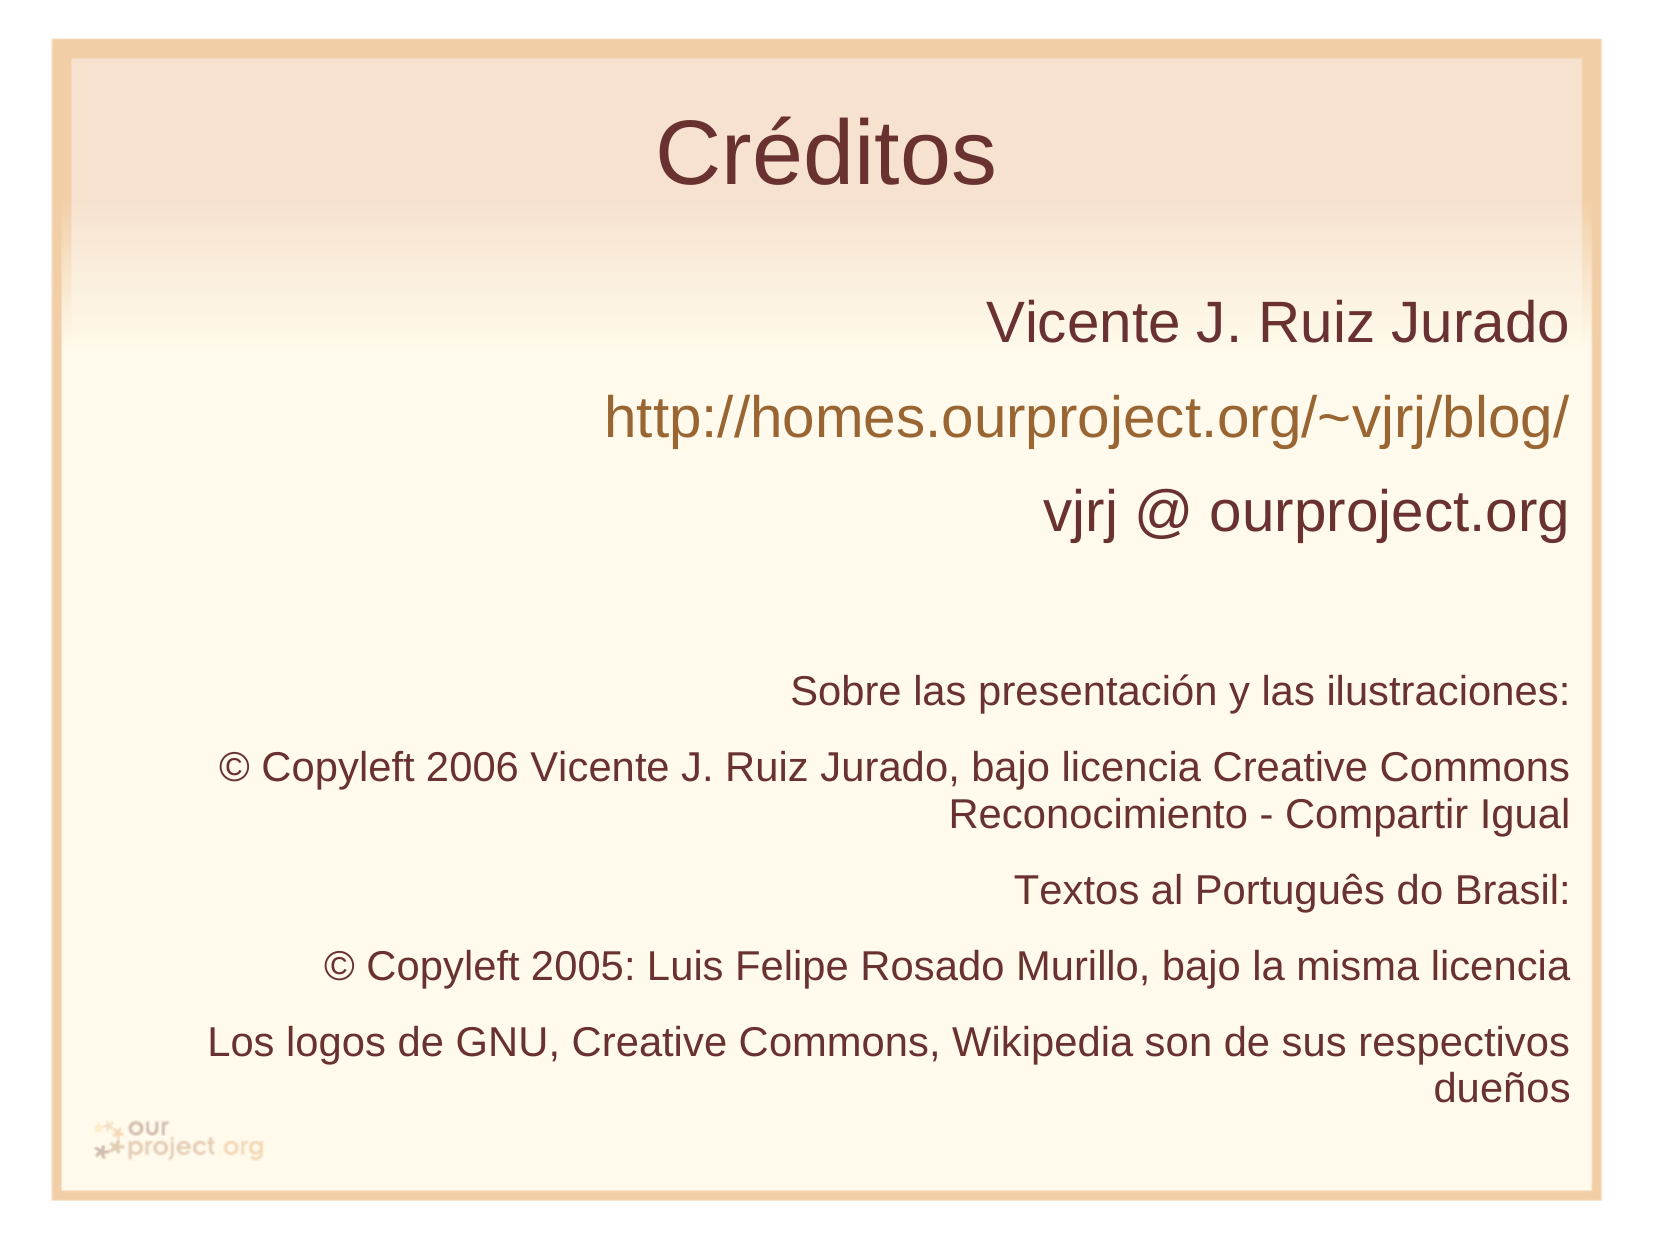

# Créditos
Vicente J. Ruiz Jurado
http://homes.ourproject.org/~vjrj/blog/
vjrj @ ourproject.org
Sobre las presentación y las ilustraciones:
© Copyleft 2006 Vicente J. Ruiz Jurado, bajo licencia Creative Commons Reconocimiento - Compartir Igual
Textos al Português do Brasil:
© Copyleft 2005: Luis Felipe Rosado Murillo, bajo la misma licencia
Los logos de GNU, Creative Commons, Wikipedia son de sus respectivos dueños